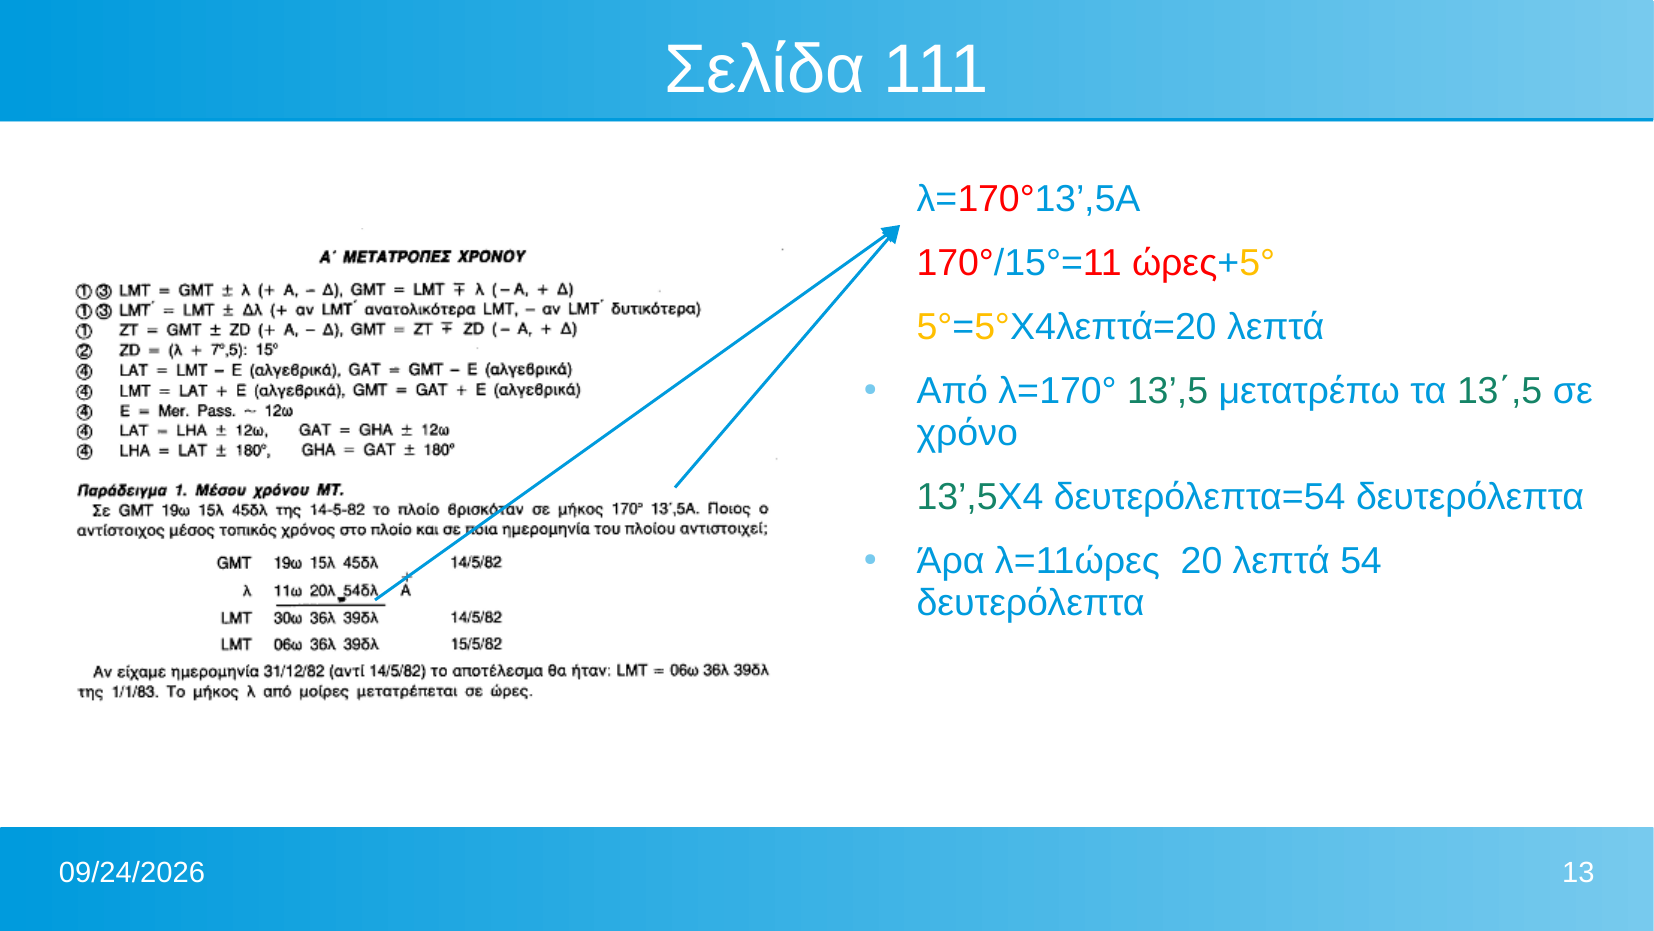

# Σελίδα 111
λ=170°13’,5Α
170°/15°=11 ώρες+5°
5°=5°Χ4λεπτά=20 λεπτά
Από λ=170° 13’,5 μετατρέπω τα 13΄,5 σε χρόνο
13’,5Χ4 δευτερόλεπτα=54 δευτερόλεπτα
Άρα λ=11ώρες 20 λεπτά 54 δευτερόλεπτα
13